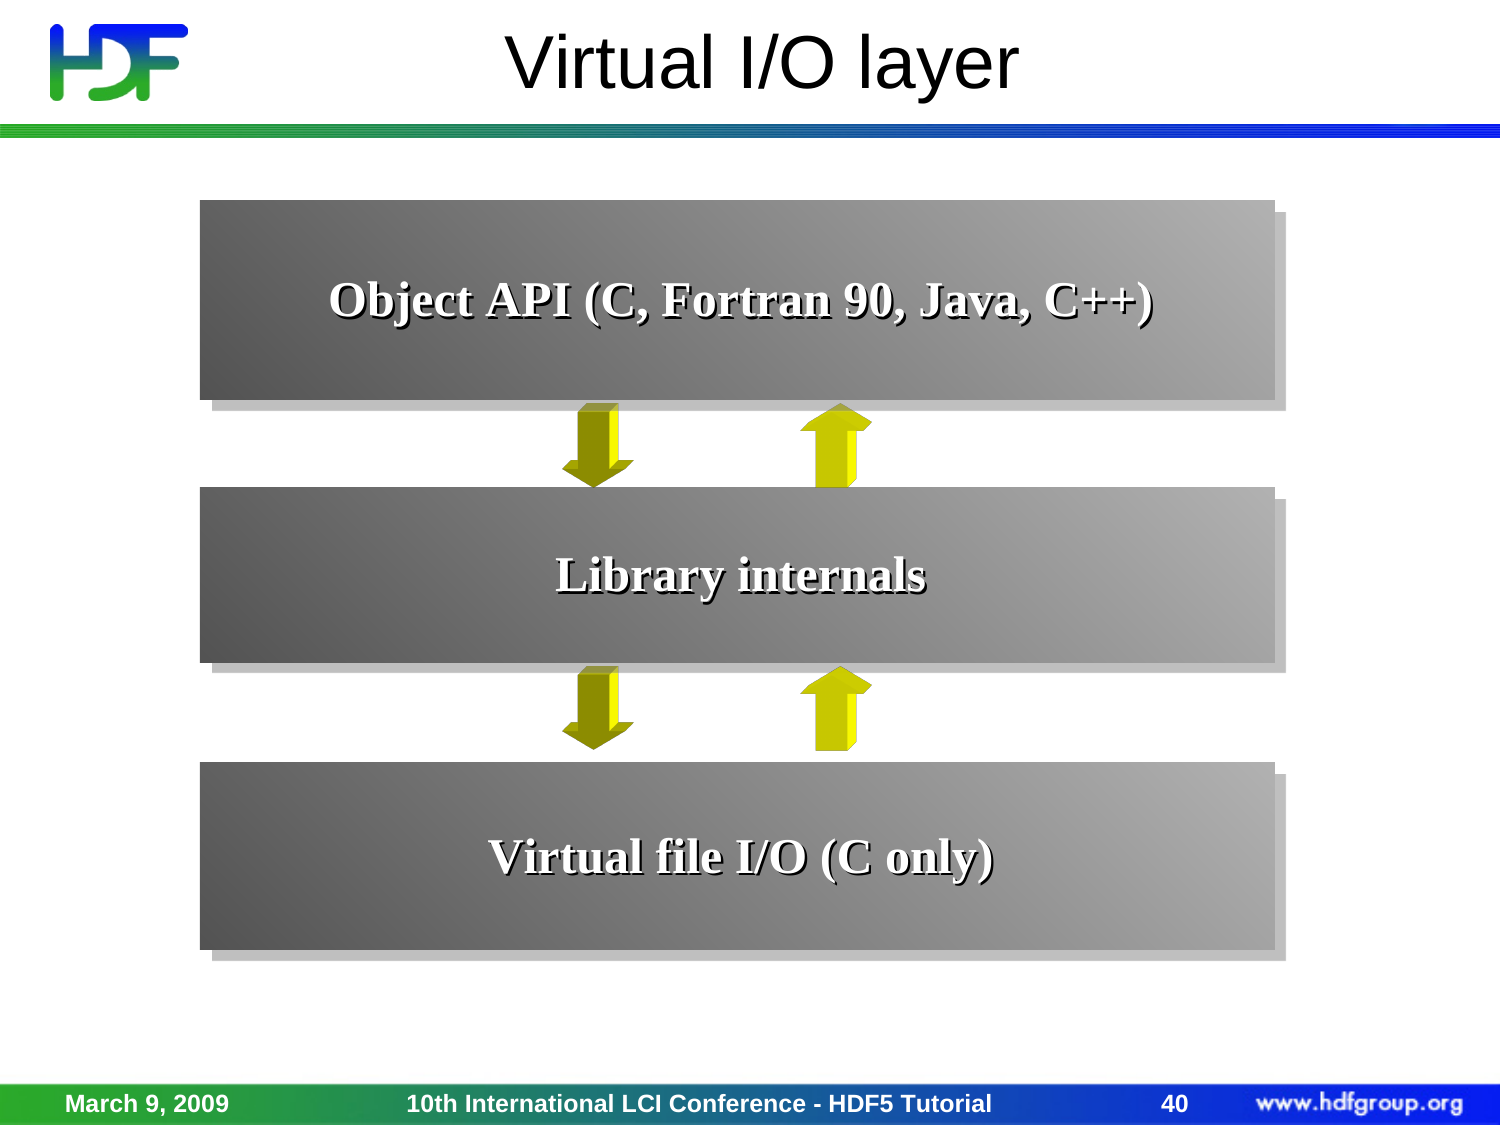

# Virtual I/O layer
		Object API (C, Fortran 90, Java, C++)
		Library internals
		Virtual file I/O (C only)
March 9, 2009
10th International LCI Conference - HDF5 Tutorial